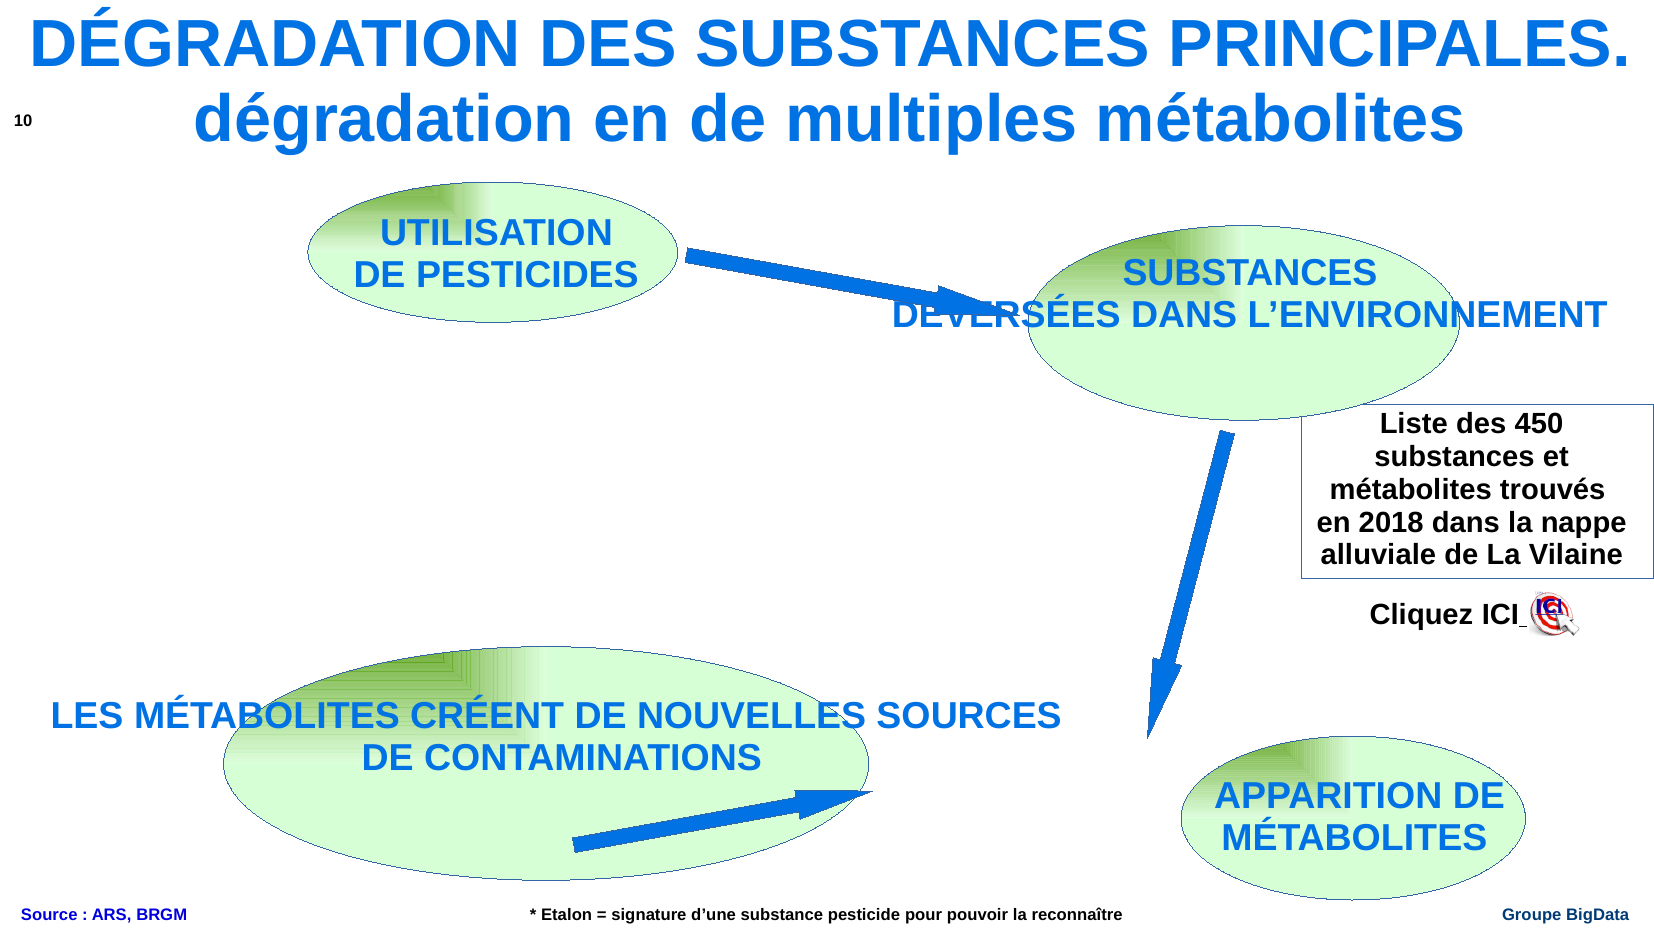

DÉGRADATION DES SUBSTANCES PRINCIPALES.
dégradation en de multiples métabolites
UTILISATION
DE PESTICIDES
SUBSTANCES
DÉVERSÉES DANS L’ENVIRONNEMENT
Liste des 450
substances et
métabolites trouvés
en 2018 dans la nappe
alluviale de La Vilaine
 Cliquez ICI
LES MÉTABOLITES CRÉENT DE NOUVELLES SOURCES
 DE CONTAMINATIONS
 APPARITION DE
MÉTABOLITES
Groupe BigData
Source : ARS, BRGM
* Etalon = signature d’une substance pesticide pour pouvoir la reconnaître